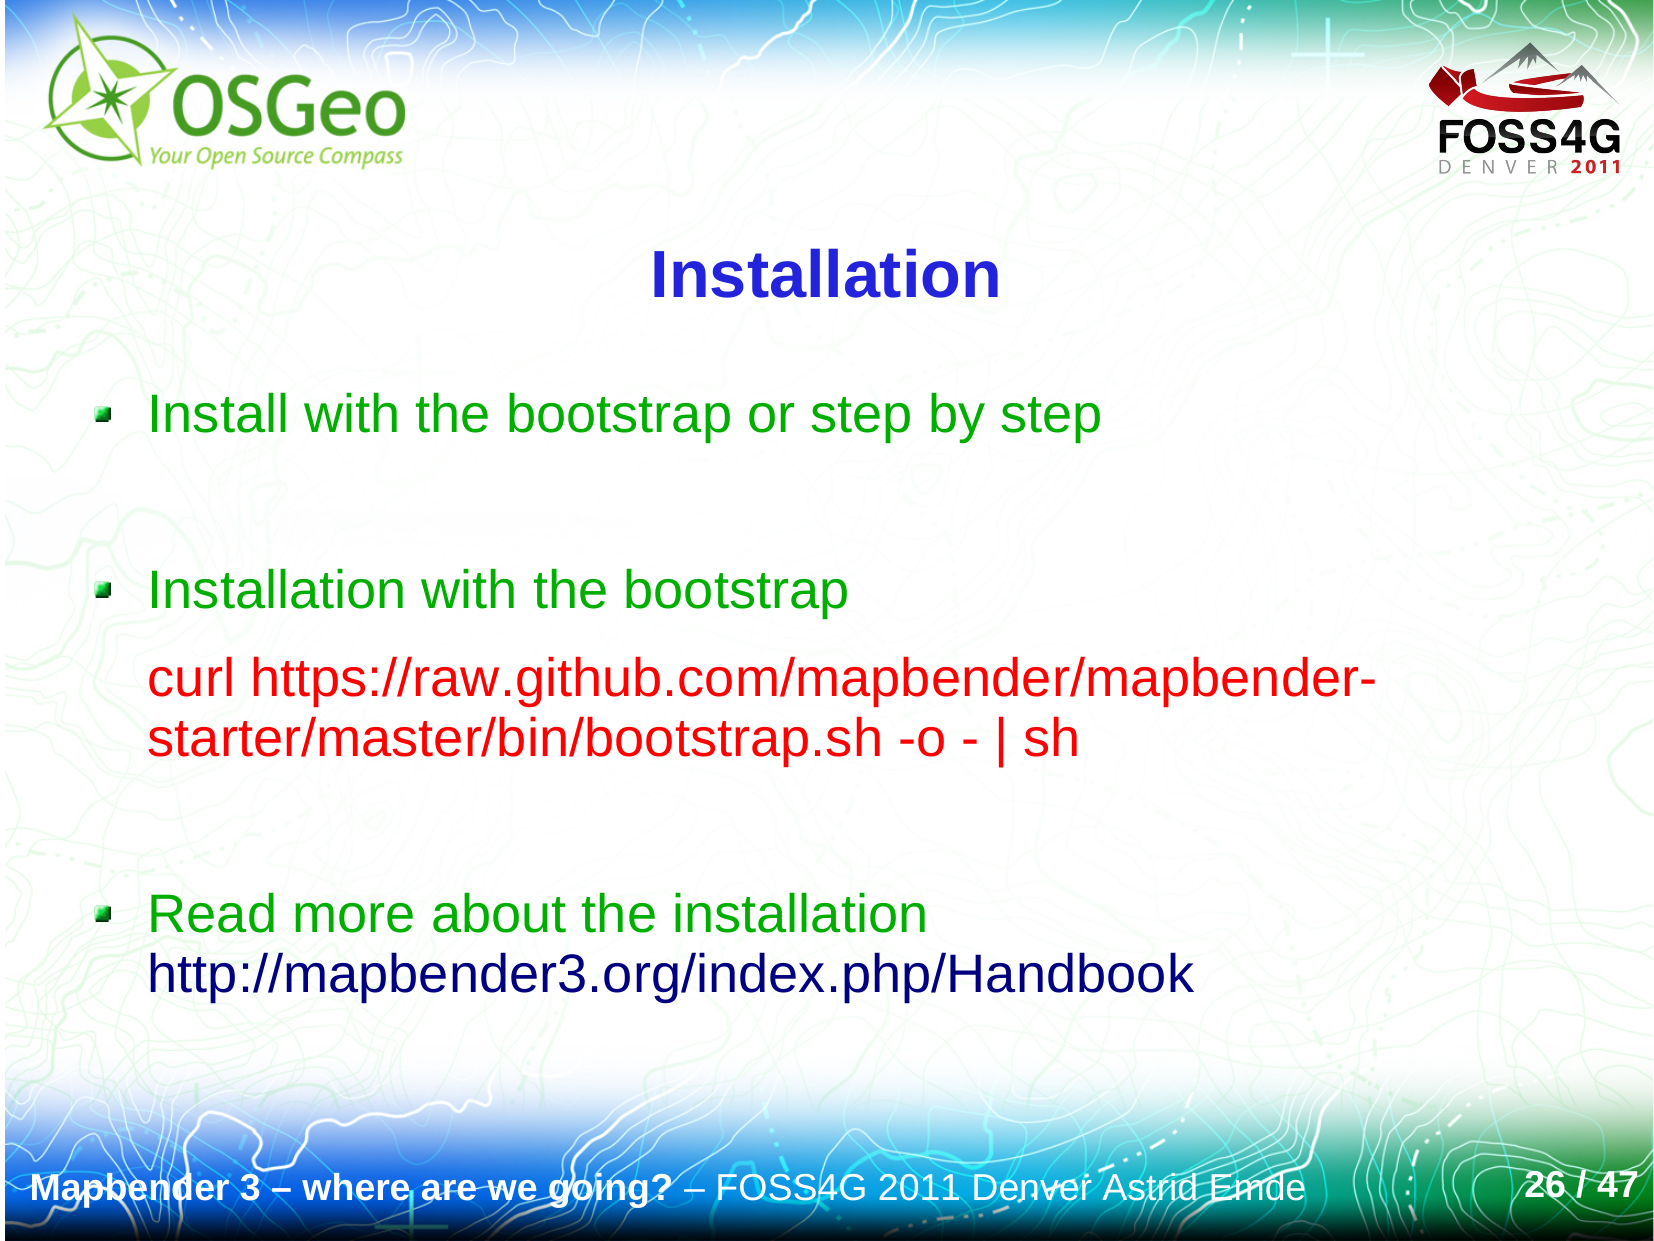

# Installation
Install with the bootstrap or step by step
Installation with the bootstrap
curl https://raw.github.com/mapbender/mapbender-starter/master/bin/bootstrap.sh -o - | sh
Read more about the installationhttp://mapbender3.org/index.php/Handbook